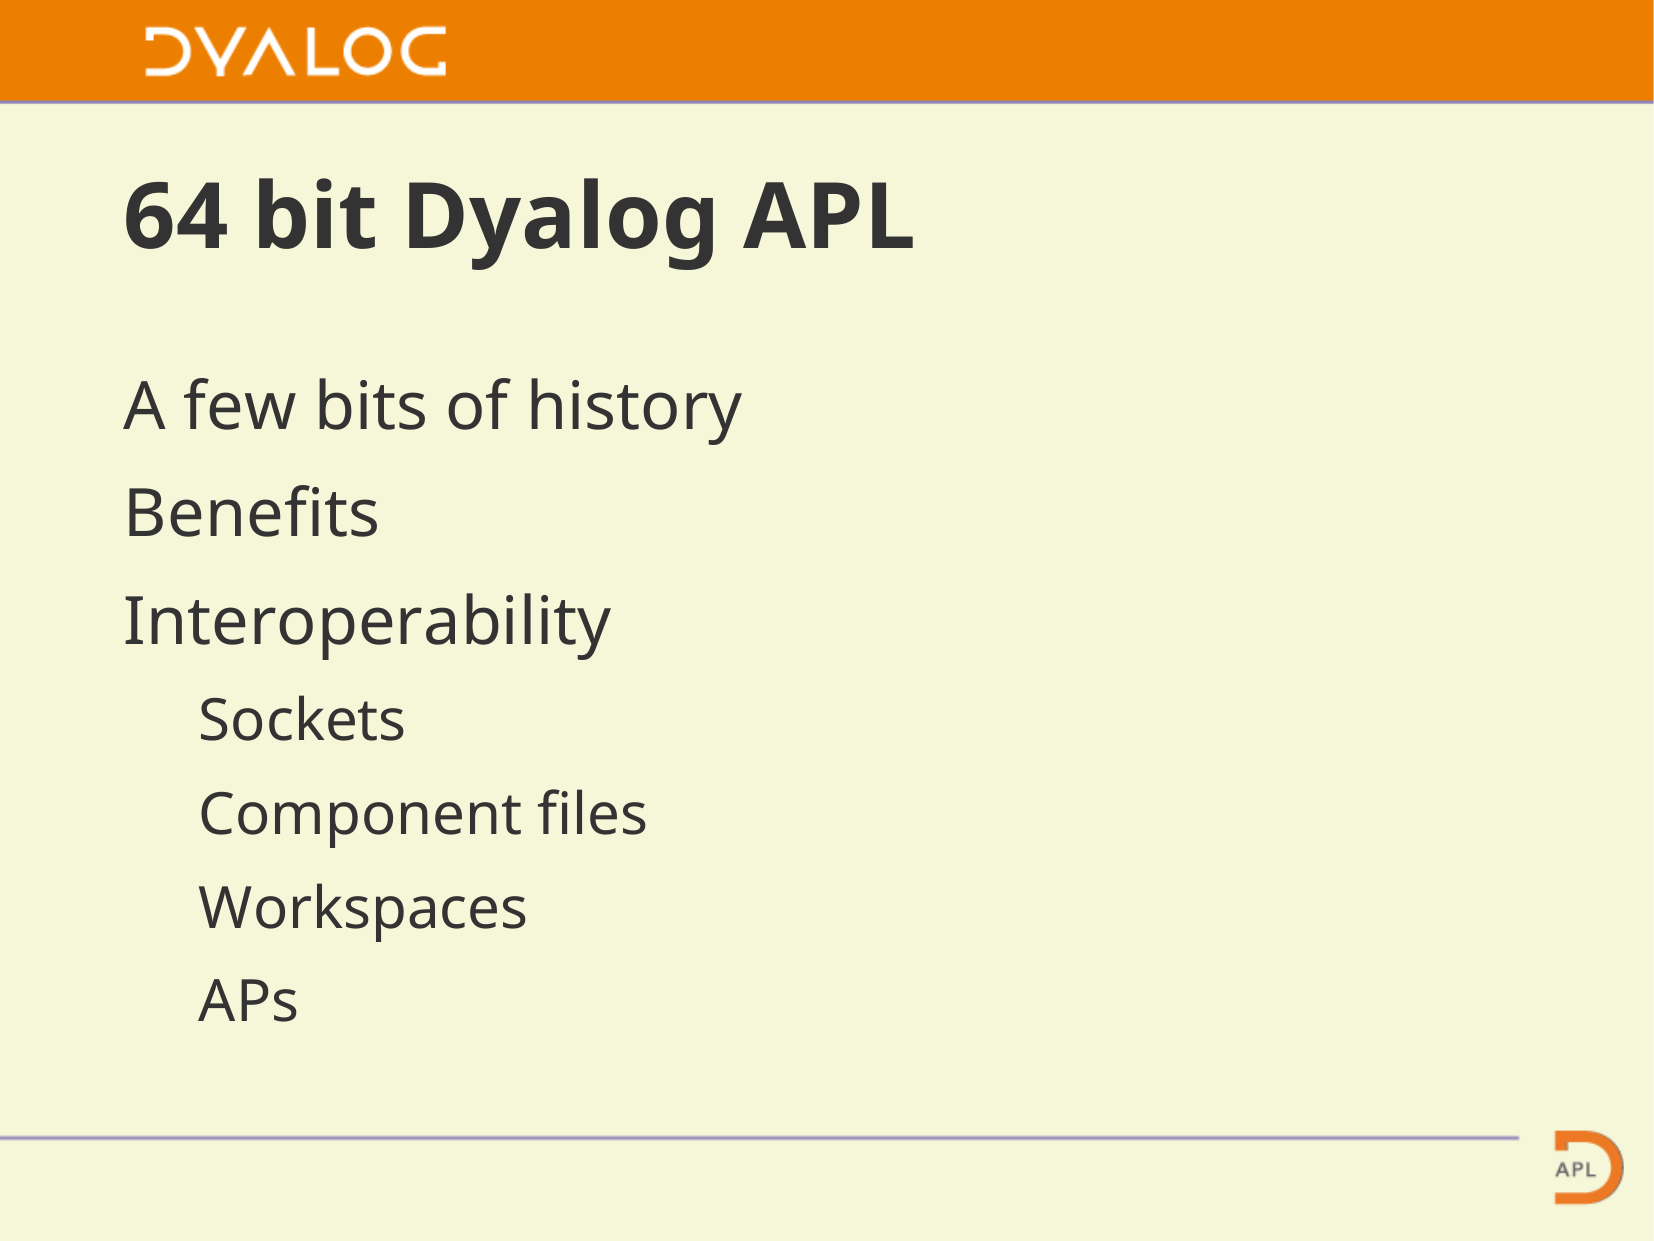

# 64 bit Dyalog APL
A few bits of history
Benefits
Interoperability
Sockets
Component files
Workspaces
APs